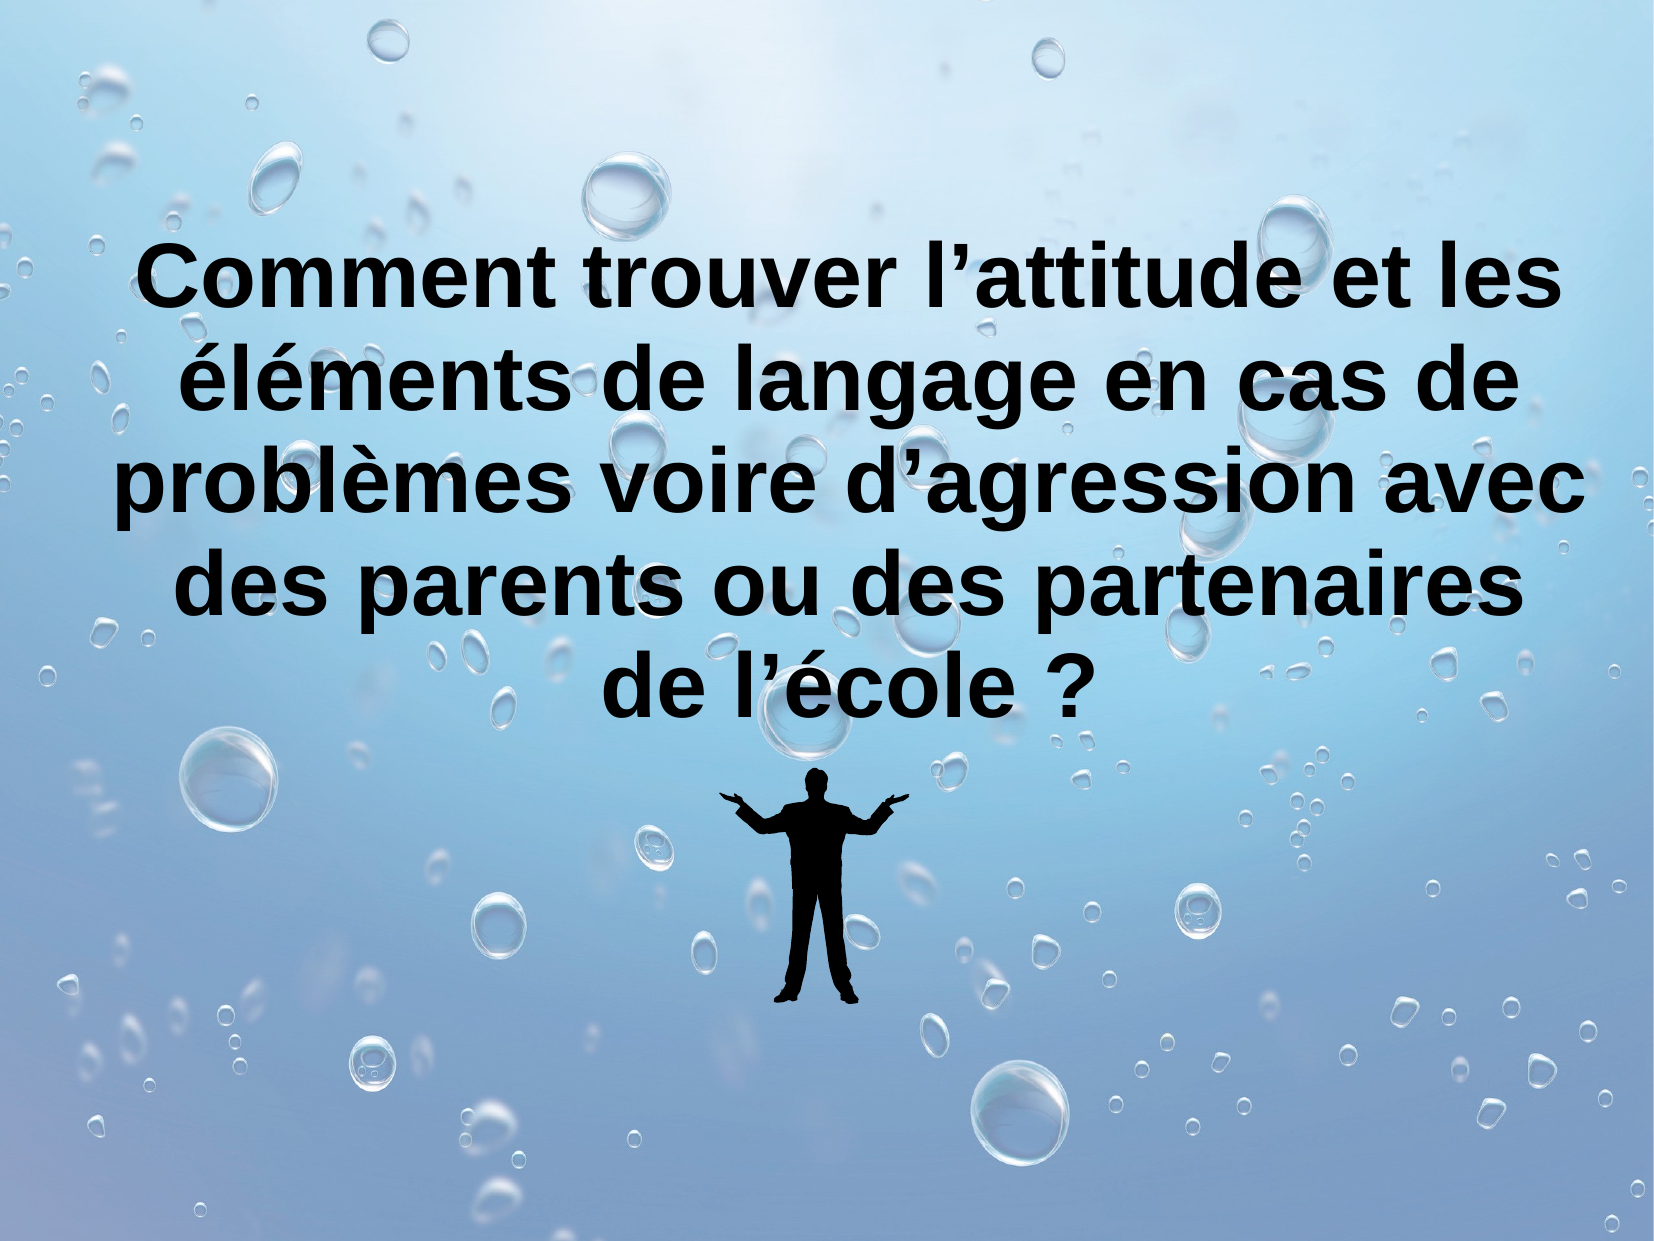

# Comment trouver l’attitude et les éléments de langage en cas de problèmes voire d’agression avec des parents ou des partenaires de l’école ?